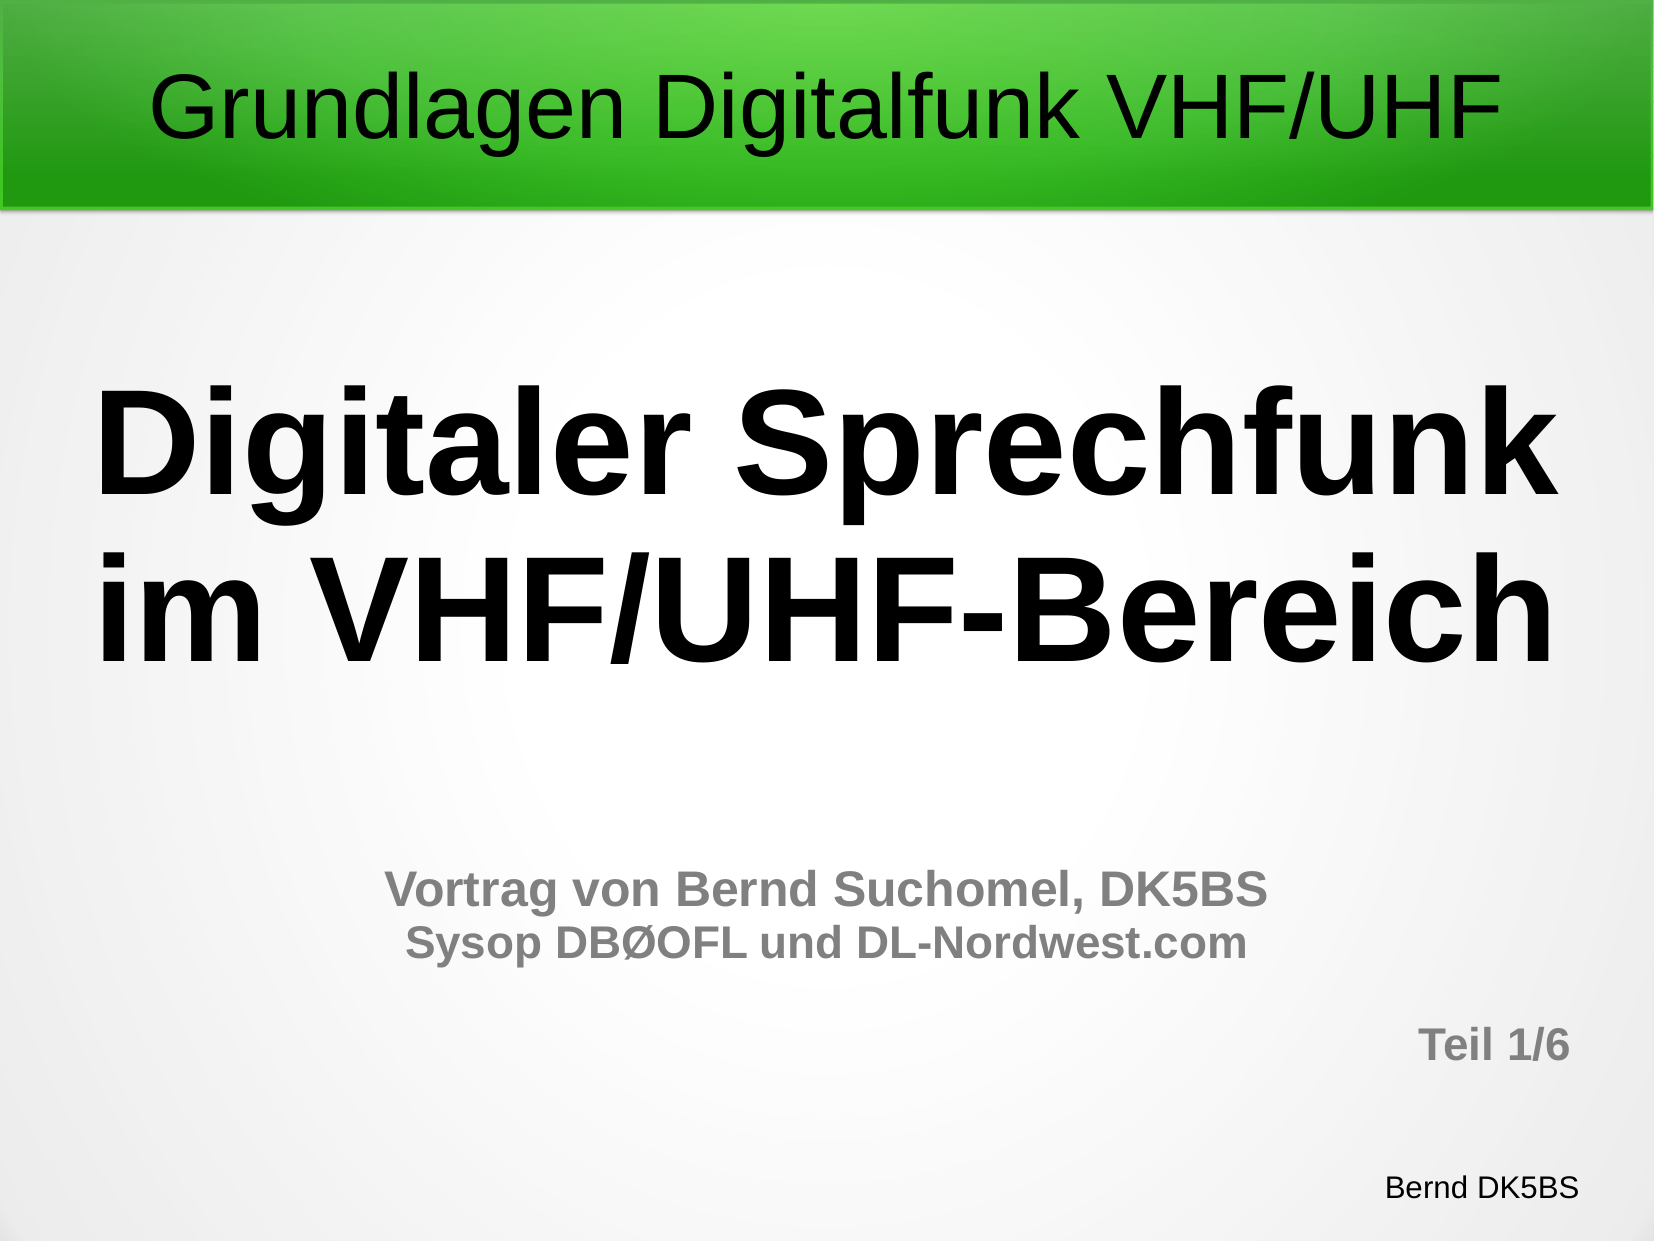

Grundlagen Digitalfunk VHF/UHF
# Digitaler Sprechfunk im VHF/UHF-Bereich
Vortrag von Bernd Suchomel, DK5BS
Sysop DBØOFL und DL-Nordwest.com
Teil 1/6
Bernd DK5BS